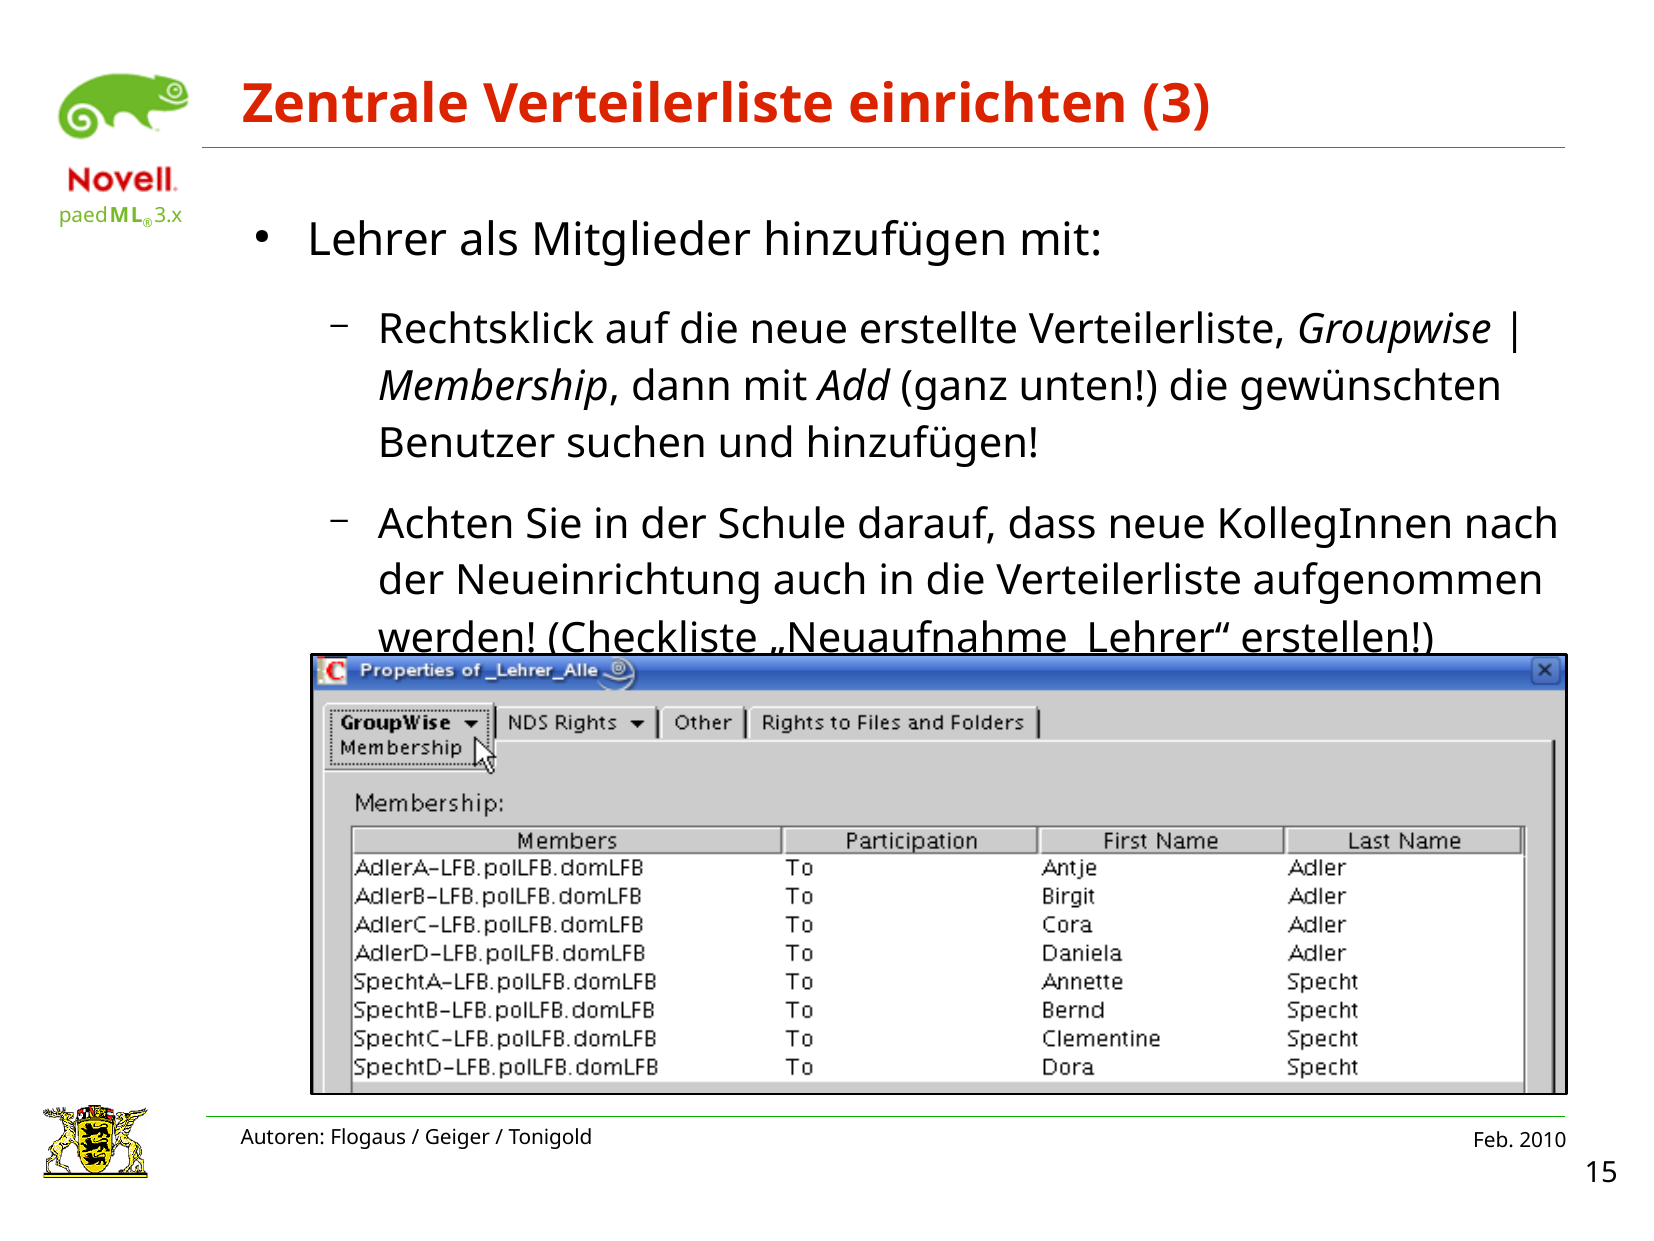

# Zentrale Verteilerliste einrichten (3)
Lehrer als Mitglieder hinzufügen mit:
Rechtsklick auf die neue erstellte Verteilerliste, Groupwise | Membership, dann mit Add (ganz unten!) die gewünschten Benutzer suchen und hinzufügen!
Achten Sie in der Schule darauf, dass neue KollegInnen nach der Neueinrichtung auch in die Verteilerliste aufgenommen werden! (Checkliste „Neuaufnahme_Lehrer“ erstellen!)
Autoren: Flogaus / Geiger / Tonigold
Feb. 2010
15